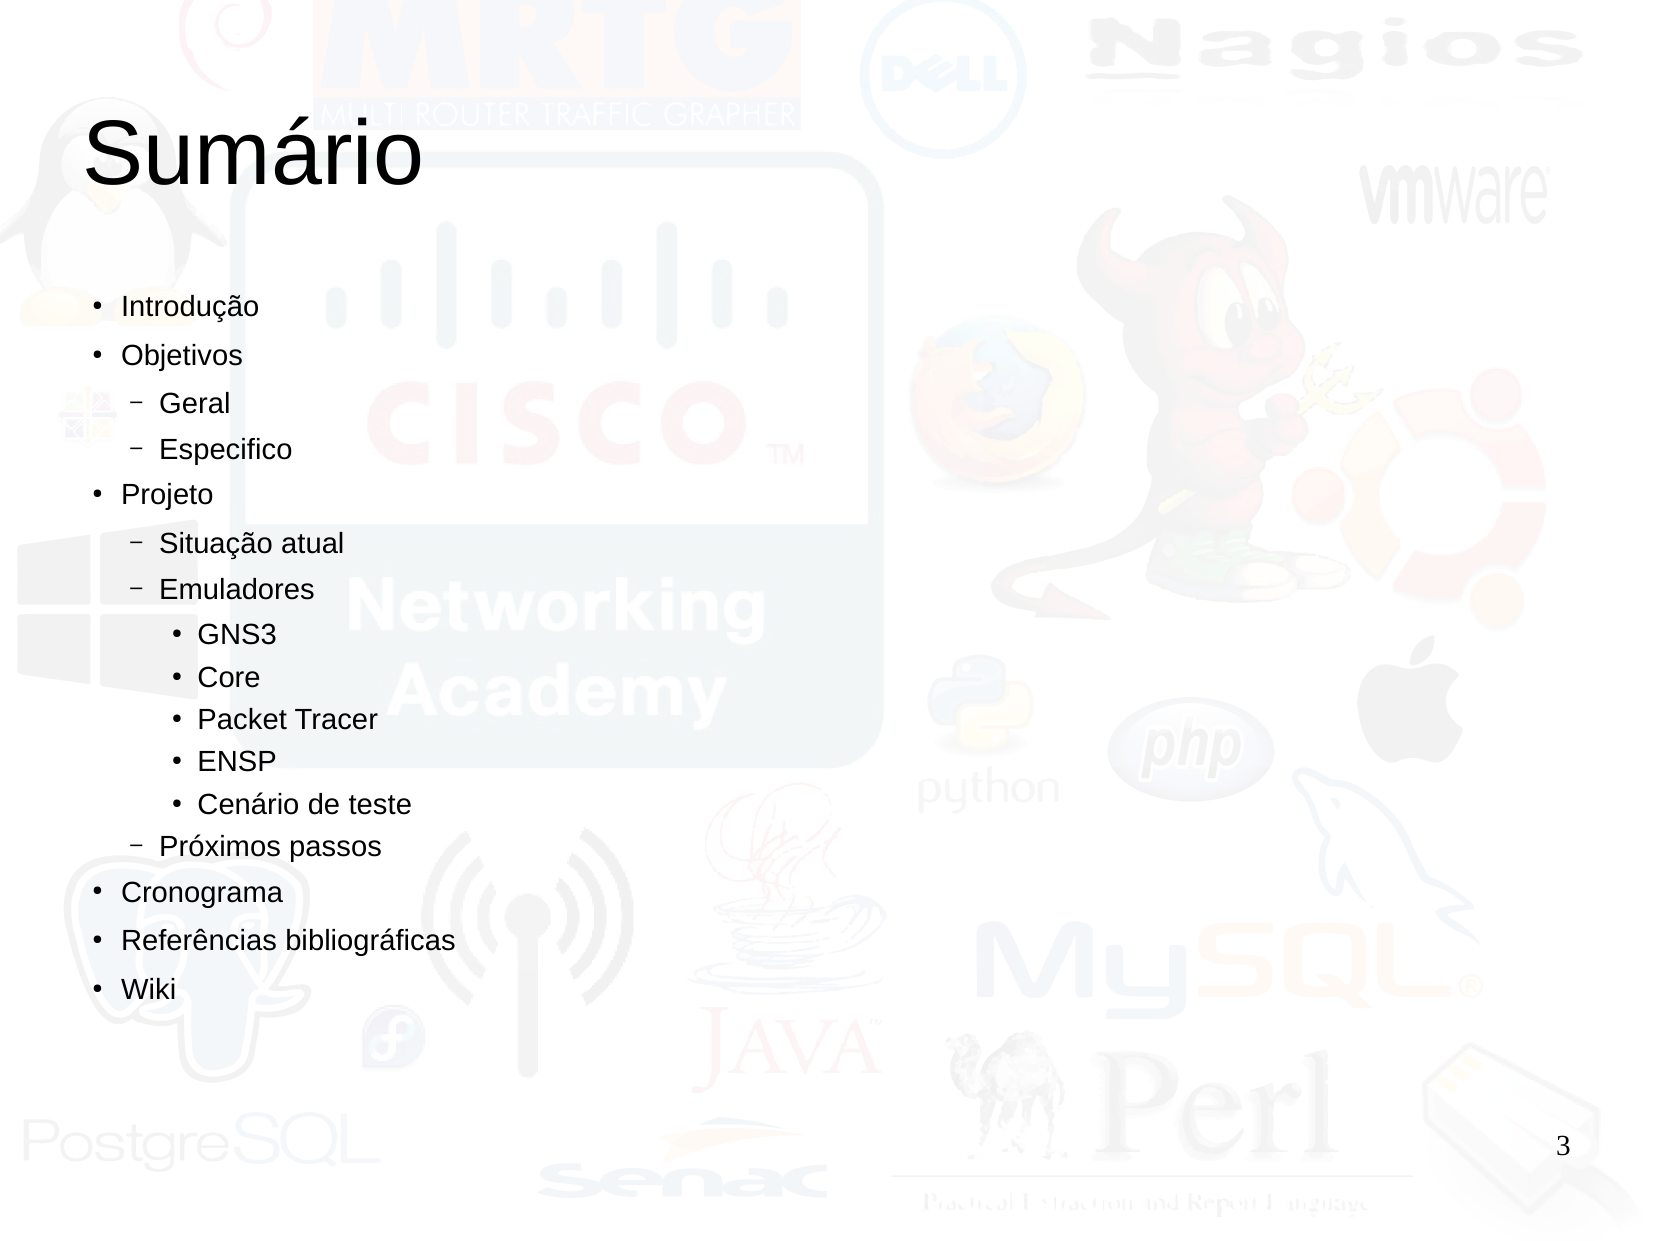

# Sumário
Introdução
Objetivos
Geral
Especifico
Projeto
Situação atual
Emuladores
GNS3
Core
Packet Tracer
ENSP
Cenário de teste
Próximos passos
Cronograma
Referências bibliográficas
Wiki
3